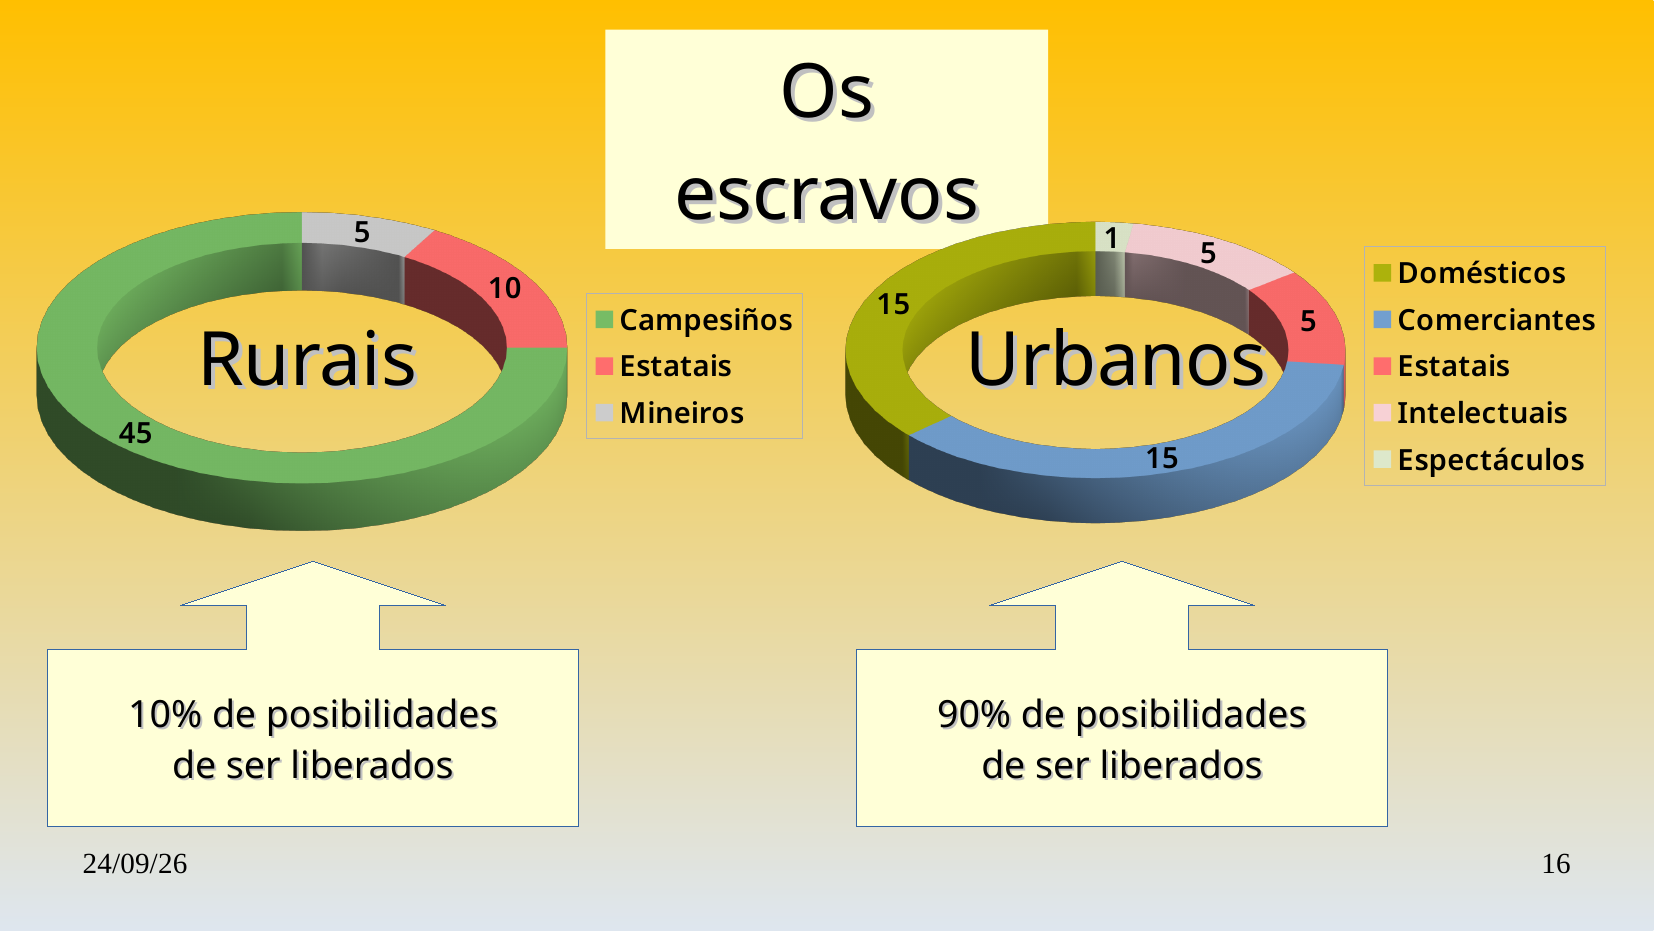

### Chart
| Category | Columna 1 | Columna 2 | Columna 3 |
|---|---|---|---|
| Campesiños | 45.0 | None | None |
| Estatais | 10.0 | None | None |
| Mineiros | 5.0 | None | None |
### Chart
| Category | Columna 1 | Columna 2 | Columna 3 |
|---|---|---|---|
| Domésticos | 15.0 | None | None |
| Comerciantes | 15.0 | None | None |
| Estatais | 5.0 | None | None |
| Intelectuais | 5.0 | None | None |
| Espectáculos | 1.0 | None | None |Os escravos
Rurais
Urbanos
10% de posibilidades
de ser liberados
90% de posibilidades
de ser liberados
16